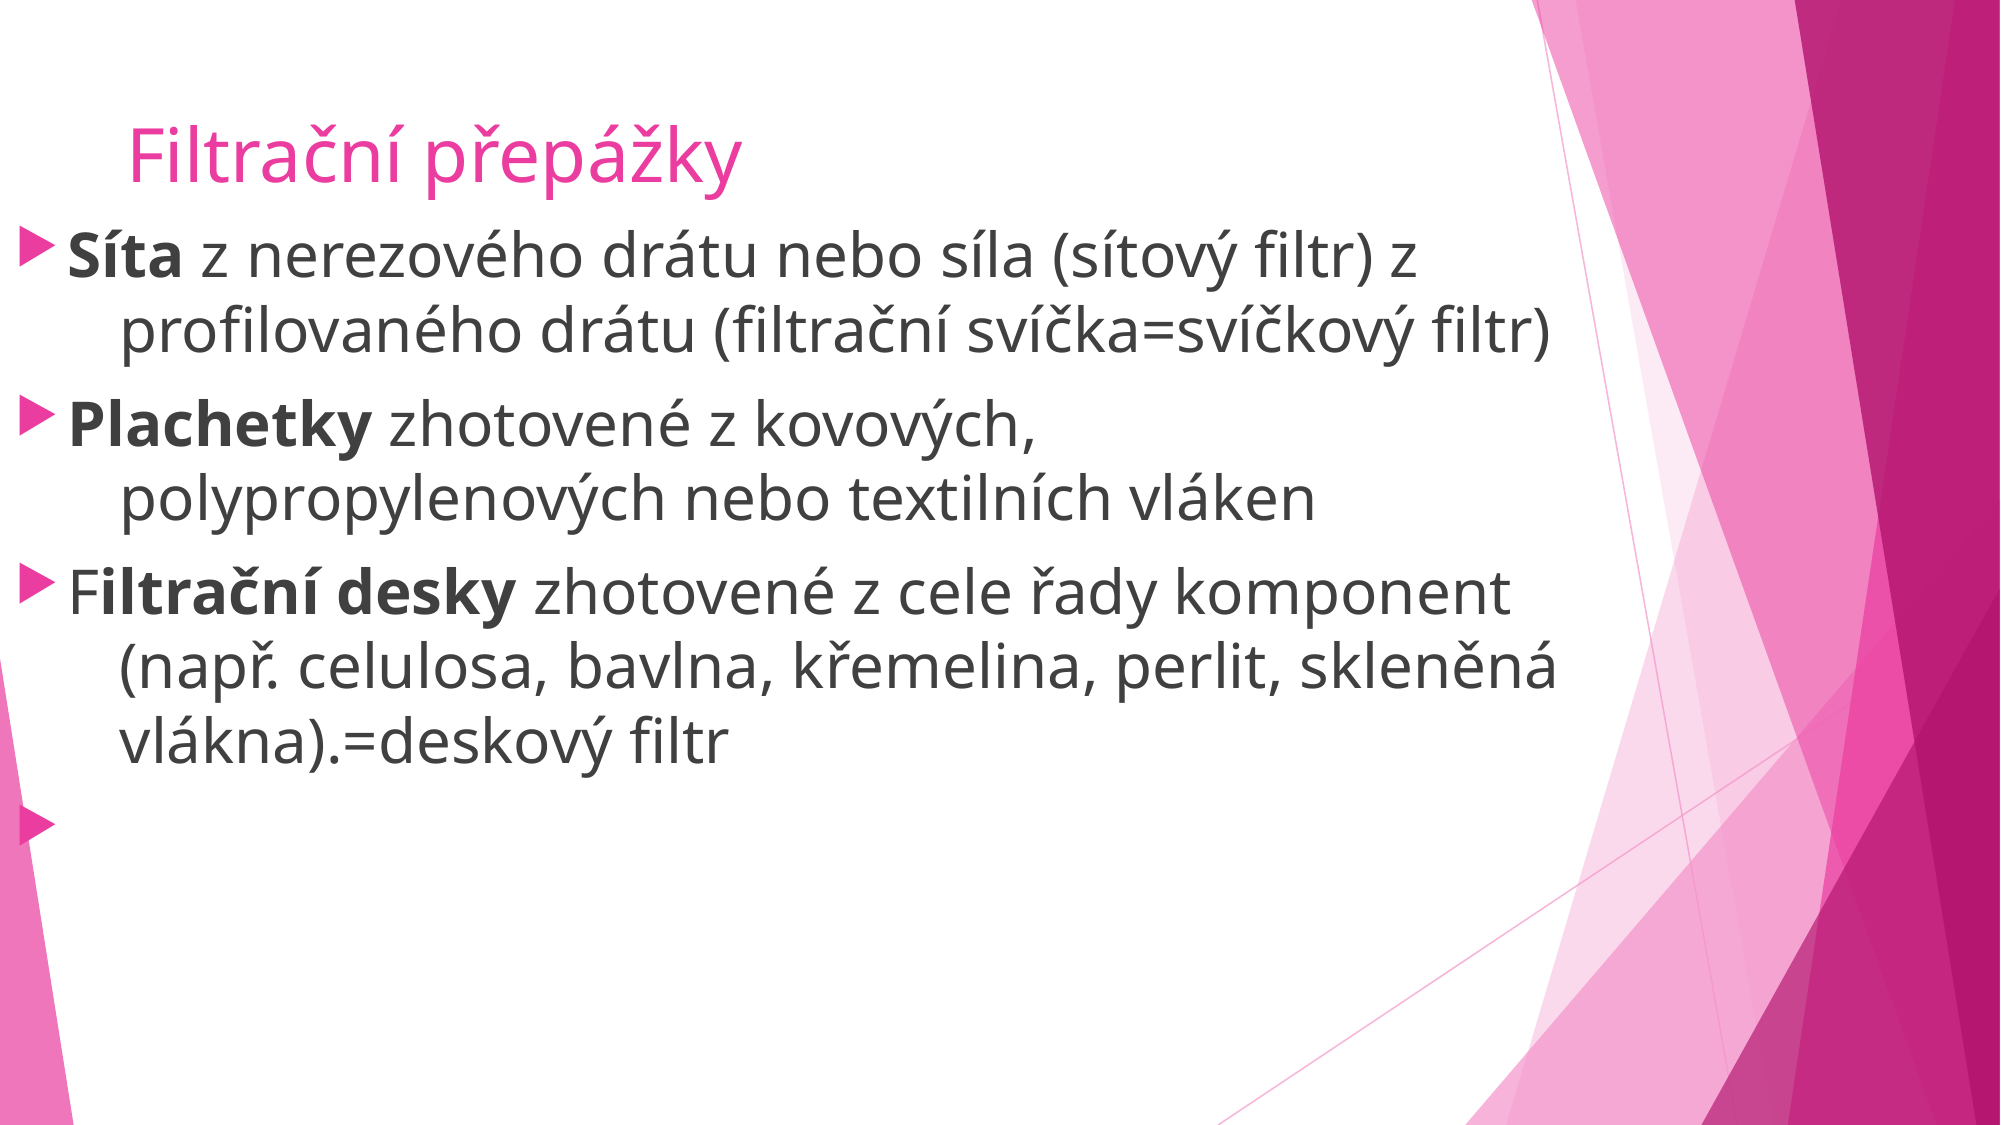

# Filtrační přepážky
Síta z nerezového drátu nebo síla (sítový filtr) z profilovaného drátu (filtrační svíčka=svíčkový filtr)
Plachetky zhotovené z kovových, polypropylenových nebo textilních vláken
Filtrační desky zhotovené z cele řady komponent (např. celulosa, bavlna, křemelina, perlit, skleněná vlákna).=deskový filtr